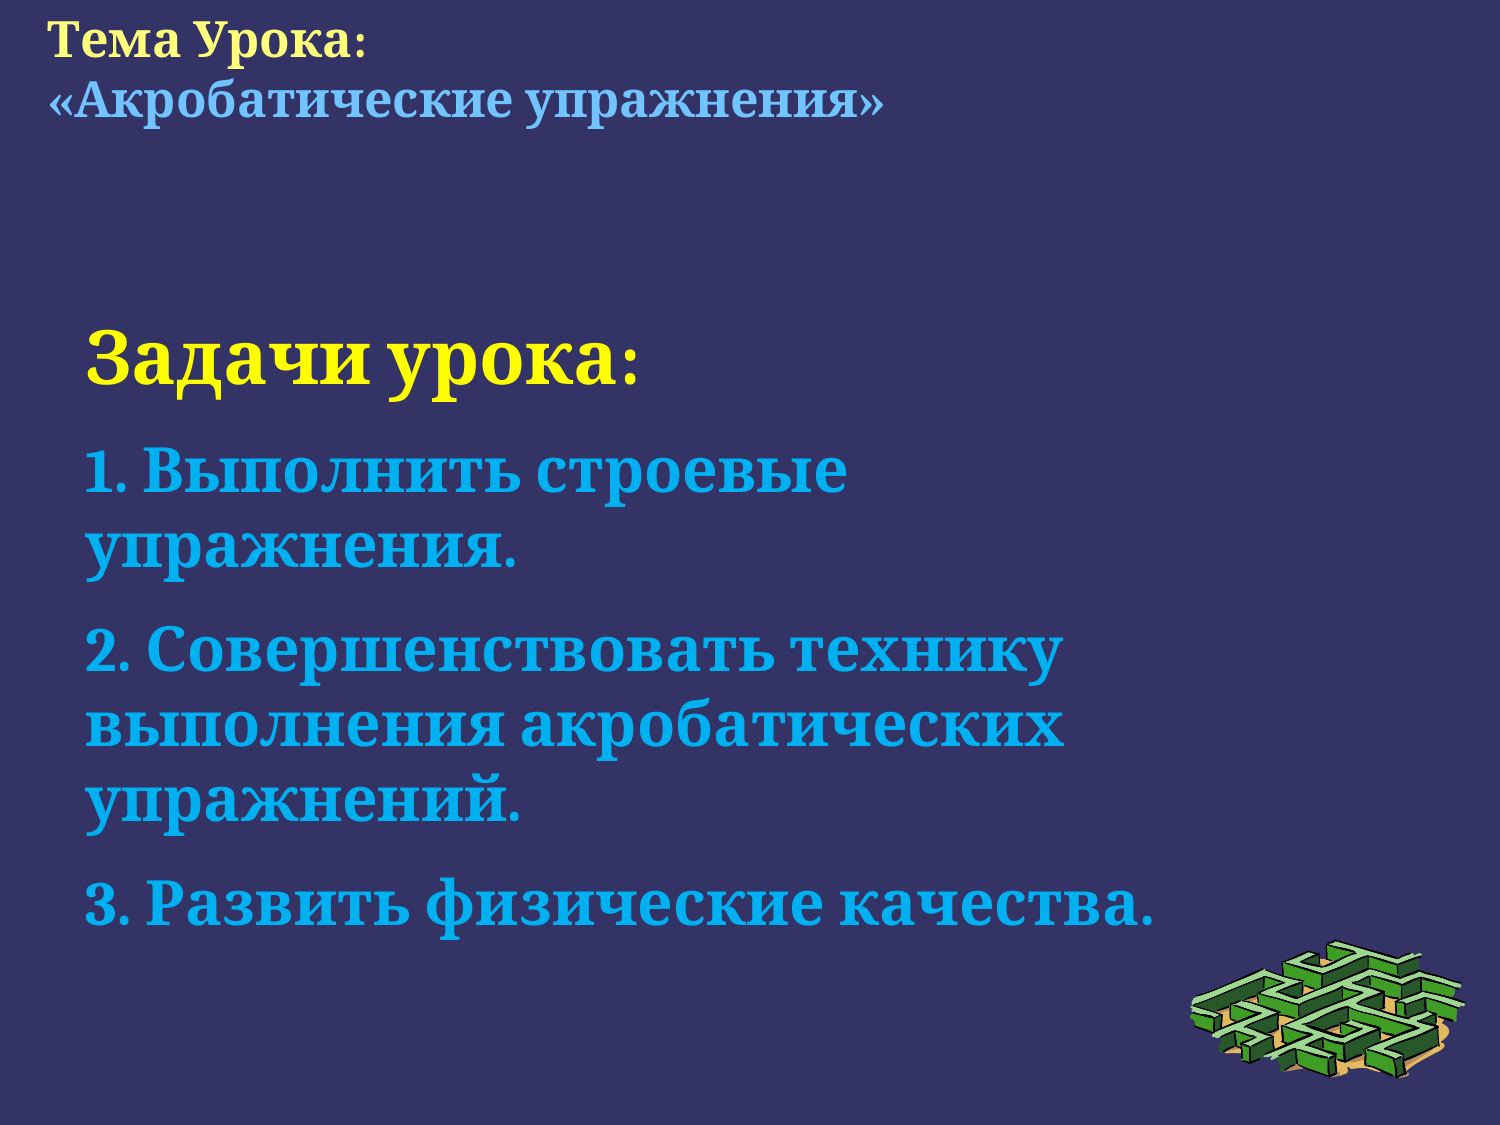

# Тема Урока: «Акробатические упражнения»
Задачи урока:
1. Выполнить строевые упражнения.
2. Совершенствовать технику выполнения акробатических упражнений.
3. Развить физические качества.